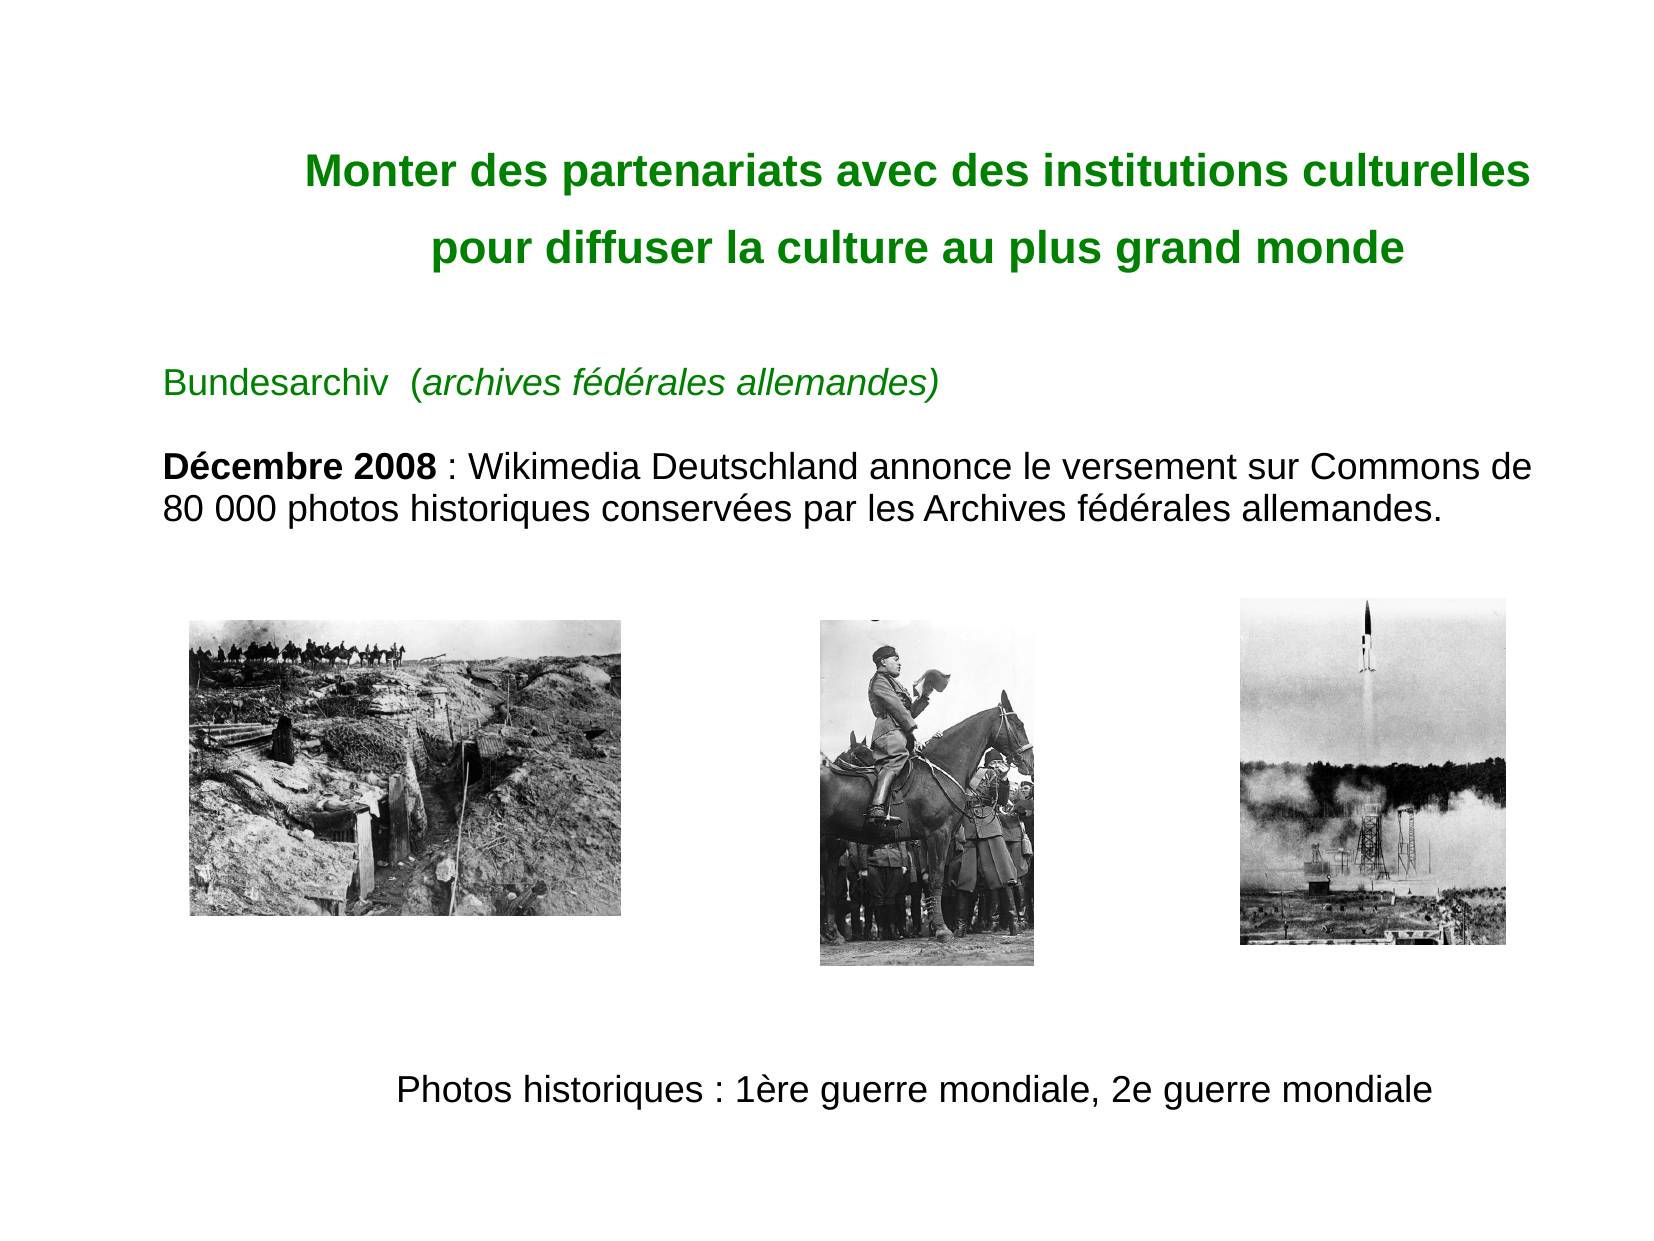

Monter des partenariats avec des institutions culturelles
pour diffuser la culture au plus grand monde
Bundesarchiv (archives fédérales allemandes)
Décembre 2008 : Wikimedia Deutschland annonce le versement sur Commons de
80 000 photos historiques conservées par les Archives fédérales allemandes.
Photos historiques : 1ère guerre mondiale, 2e guerre mondiale